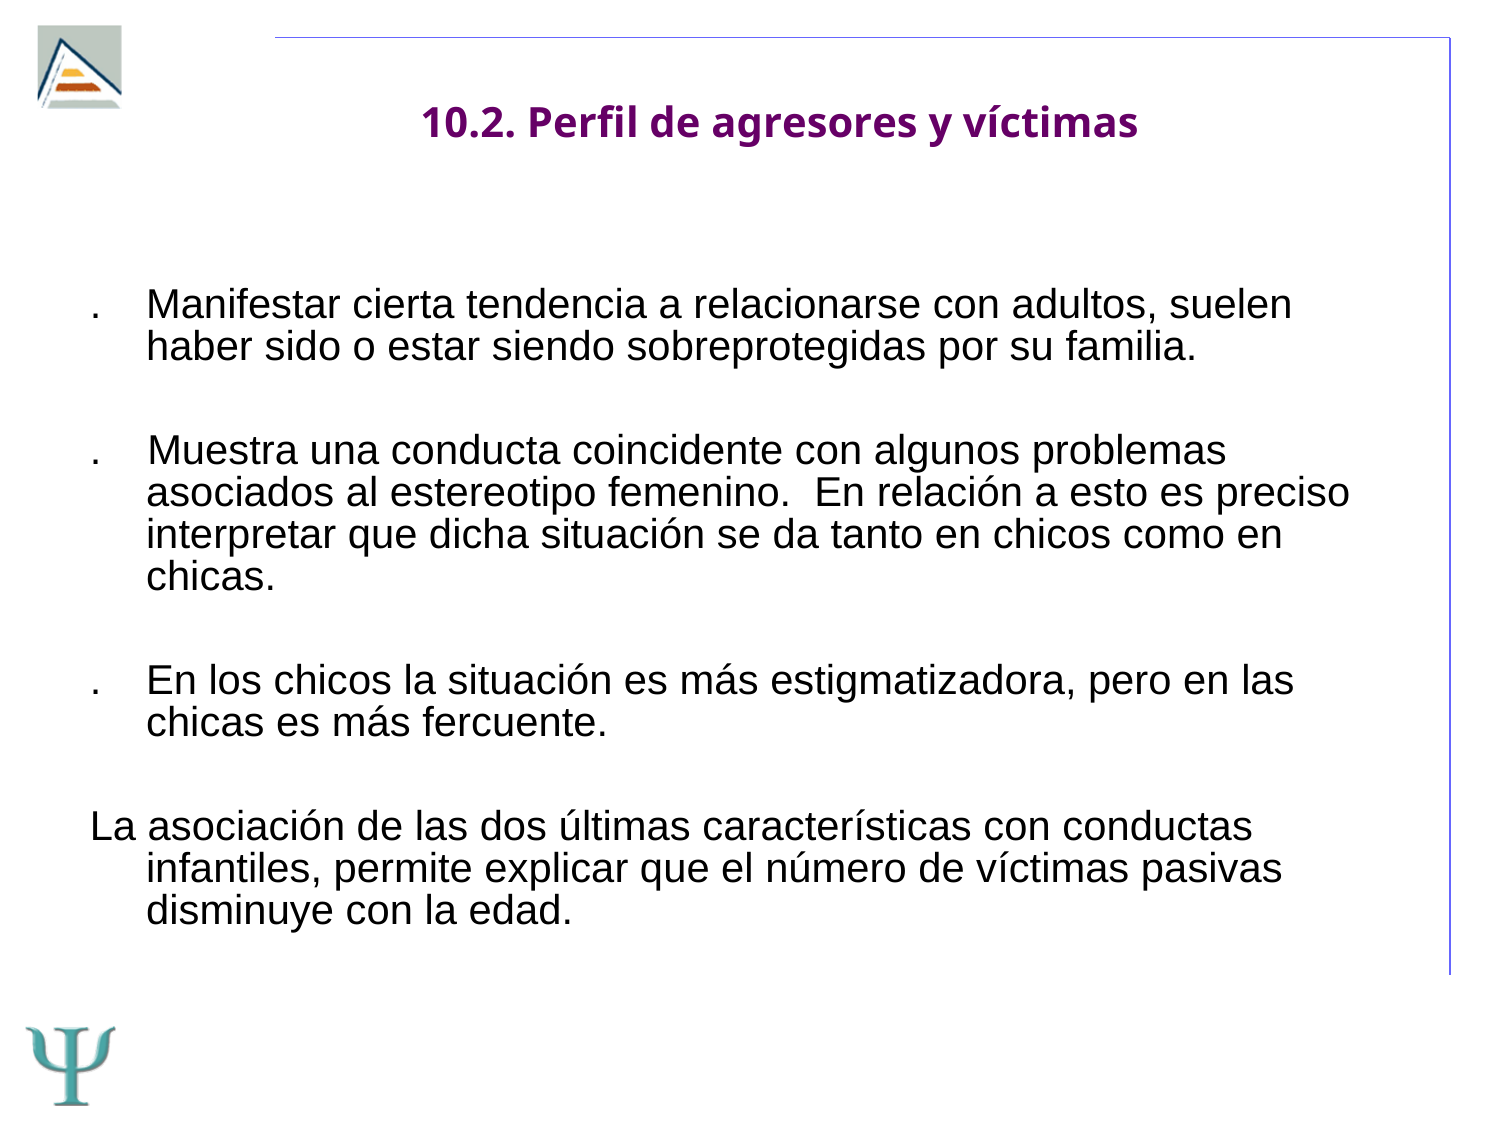

# 10.2. Perfil de agresores y víctimas
.	Manifestar cierta tendencia a relacionarse con adultos, suelen haber sido o estar siendo sobreprotegidas por su familia.
. Muestra una conducta coincidente con algunos problemas asociados al estereotipo femenino. En relación a esto es preciso interpretar que dicha situación se da tanto en chicos como en chicas.
.	En los chicos la situación es más estigmatizadora, pero en las chicas es más fercuente.
La asociación de las dos últimas características con conductas infantiles, permite explicar que el número de víctimas pasivas disminuye con la edad.